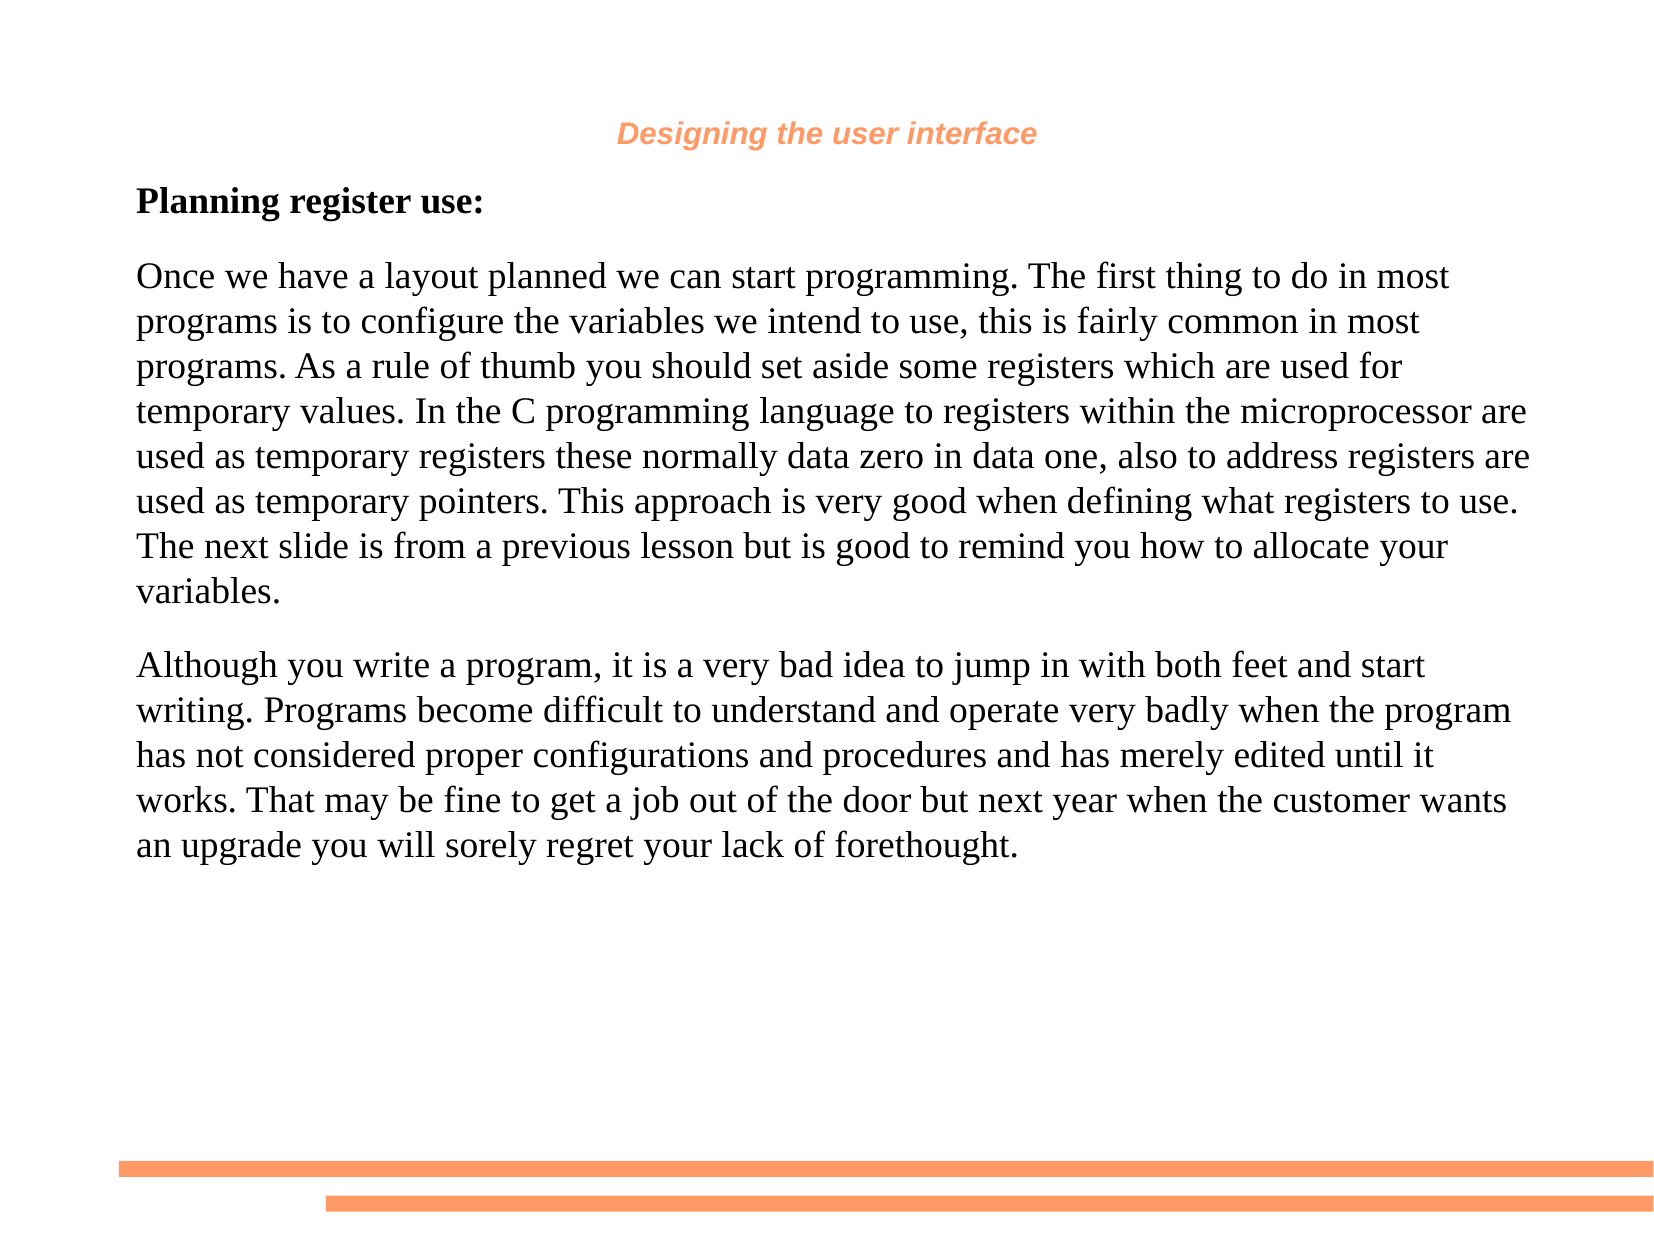

# Designing the user interface
Planning register use:
Once we have a layout planned we can start programming. The first thing to do in most programs is to configure the variables we intend to use, this is fairly common in most programs. As a rule of thumb you should set aside some registers which are used for temporary values. In the C programming language to registers within the microprocessor are used as temporary registers these normally data zero in data one, also to address registers are used as temporary pointers. This approach is very good when defining what registers to use. The next slide is from a previous lesson but is good to remind you how to allocate your variables.
Although you write a program, it is a very bad idea to jump in with both feet and start writing. Programs become difficult to understand and operate very badly when the program has not considered proper configurations and procedures and has merely edited until it works. That may be fine to get a job out of the door but next year when the customer wants an upgrade you will sorely regret your lack of forethought.